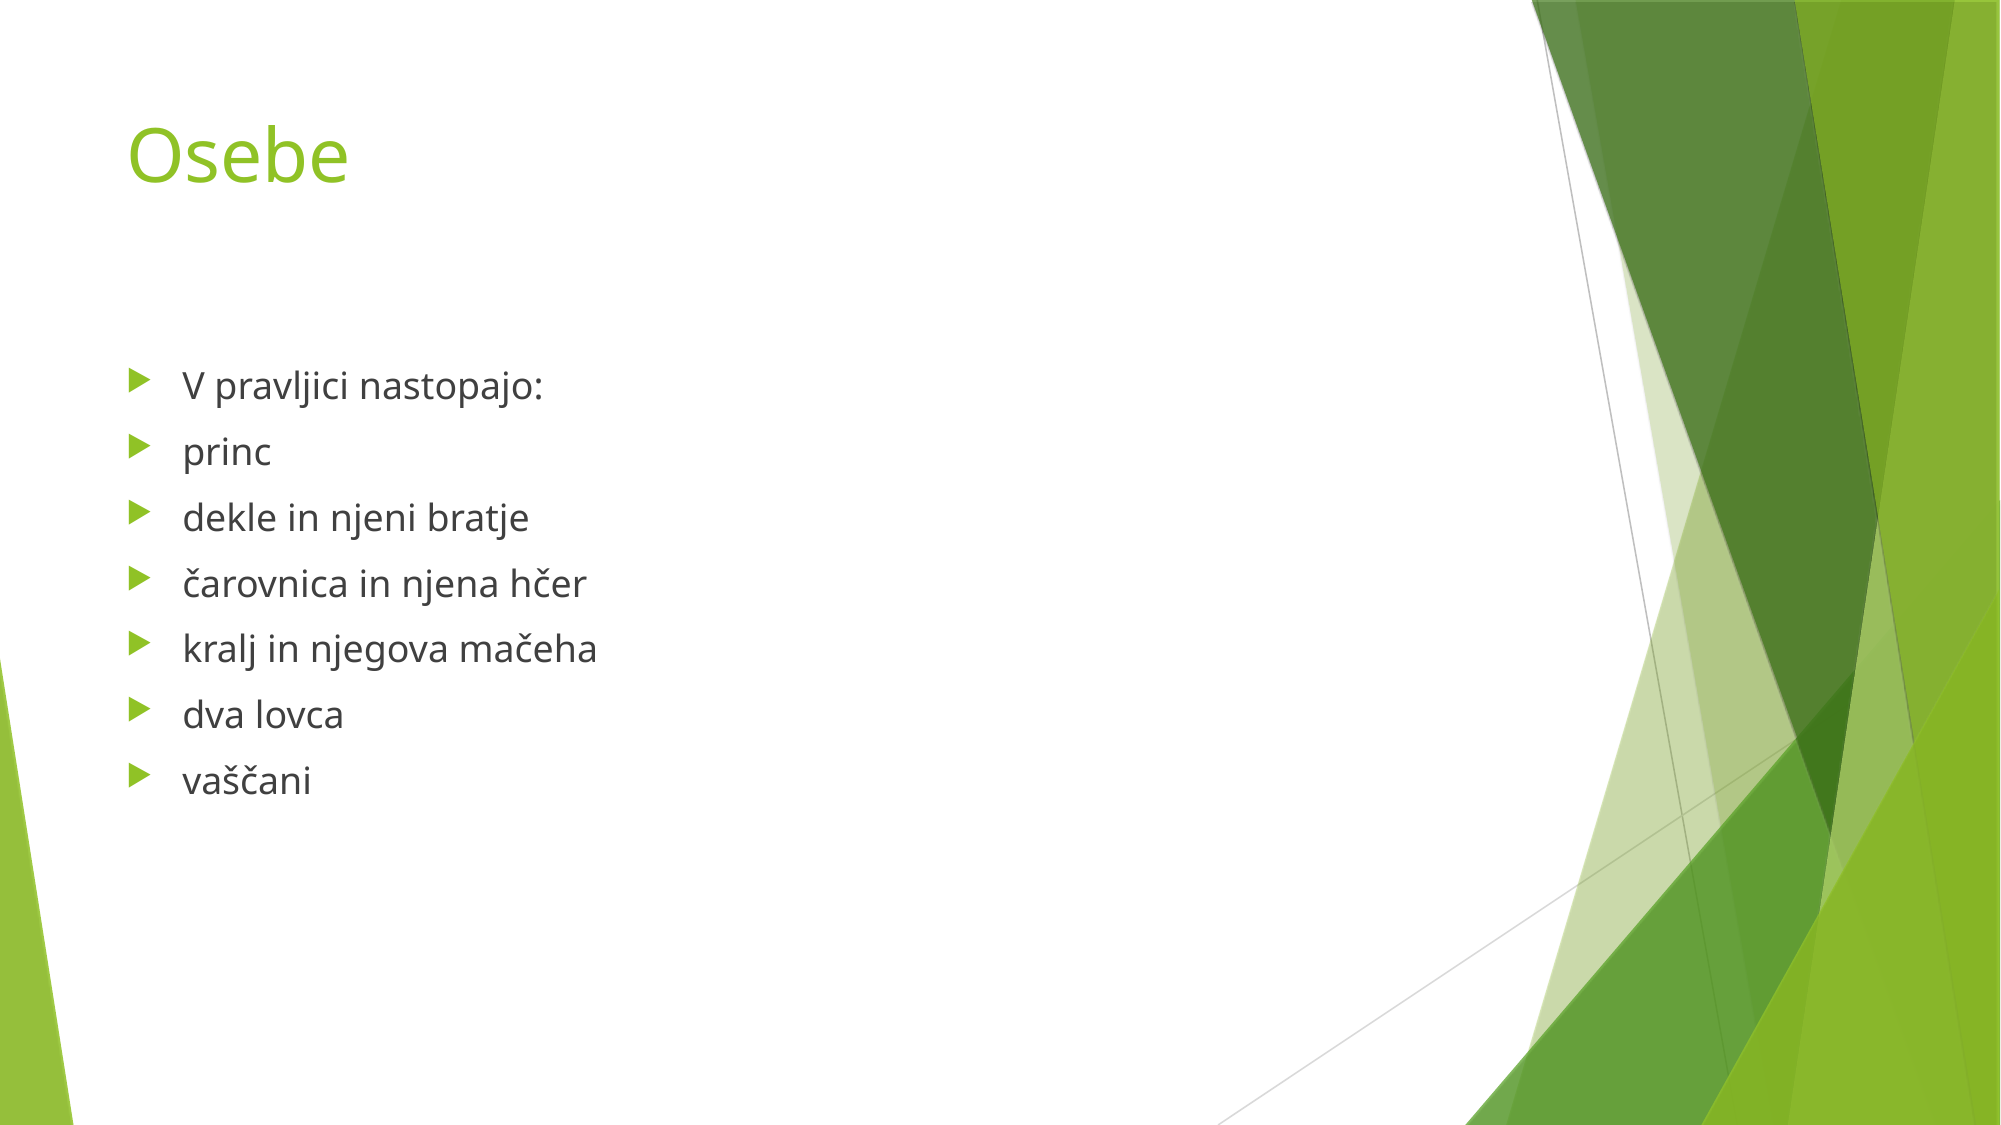

# Osebe
V pravljici nastopajo:
princ
dekle in njeni bratje
čarovnica in njena hčer
kralj in njegova mačeha
dva lovca
vaščani